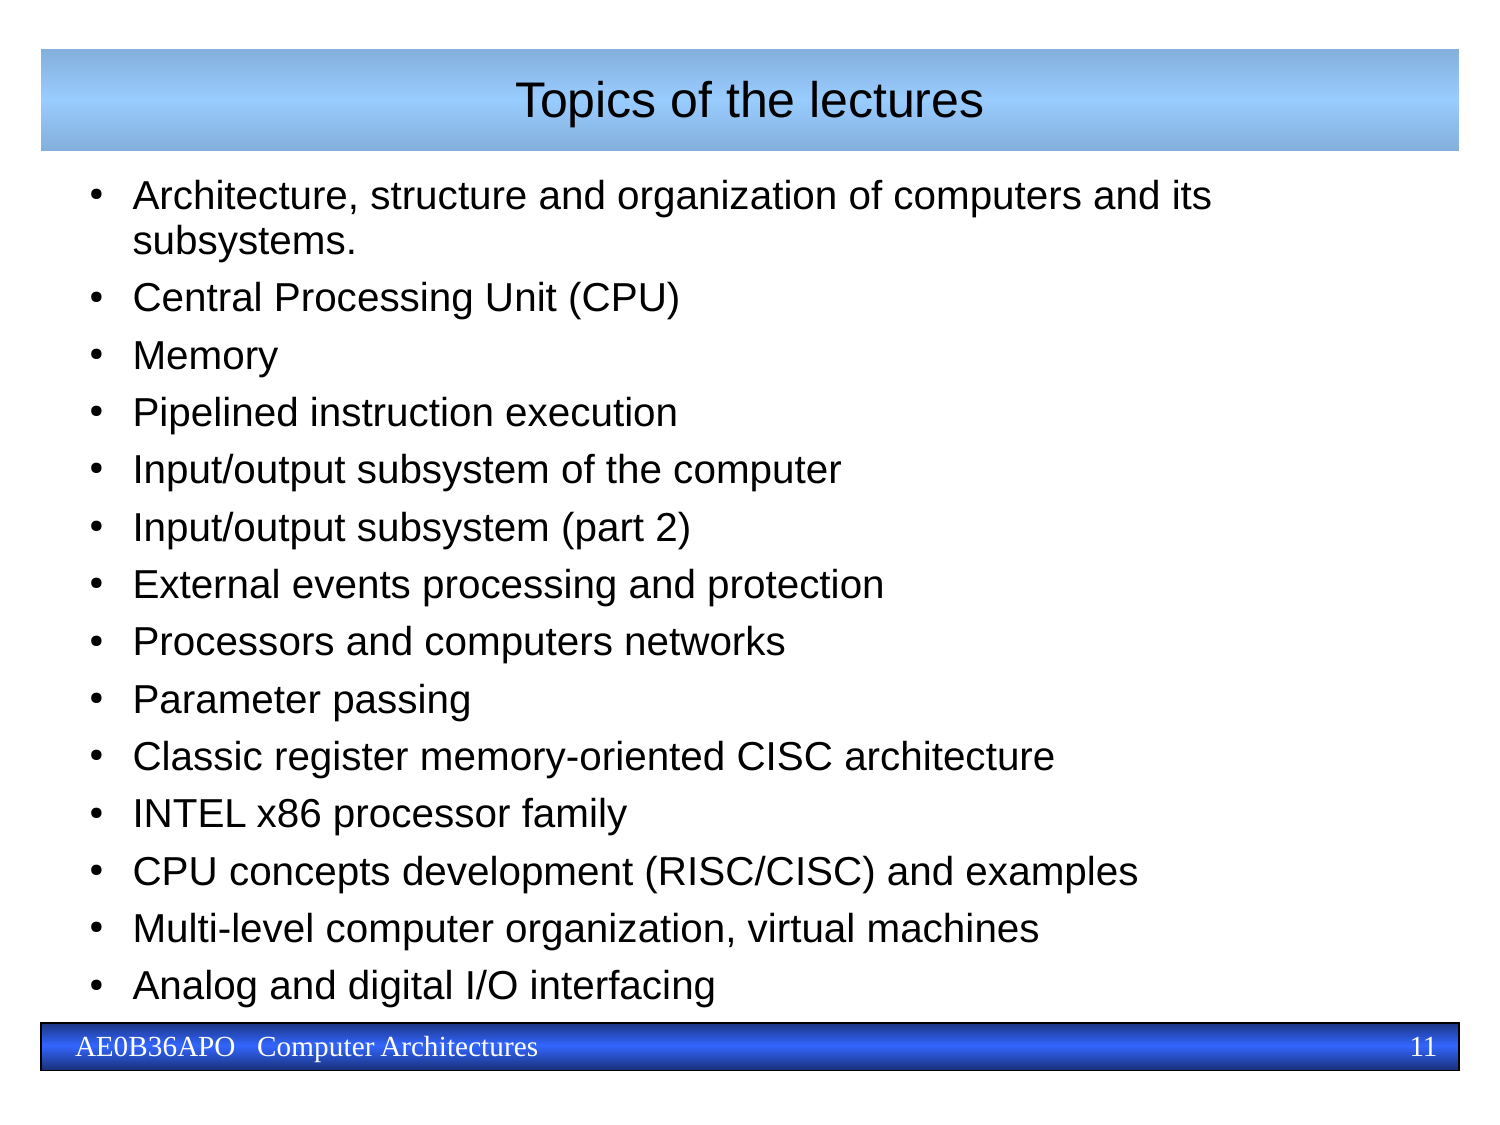

# Topics of the lectures
Architecture, structure and organization of computers and its subsystems.
Central Processing Unit (CPU)
Memory
Pipelined instruction execution
Input/output subsystem of the computer
Input/output subsystem (part 2)
External events processing and protection
Processors and computers networks
Parameter passing
Classic register memory-oriented CISC architecture
INTEL x86 processor family
CPU concepts development (RISC/CISC) and examples
Multi-level computer organization, virtual machines
Analog and digital I/O interfacing
AE0B36APO Computer Architectures
11